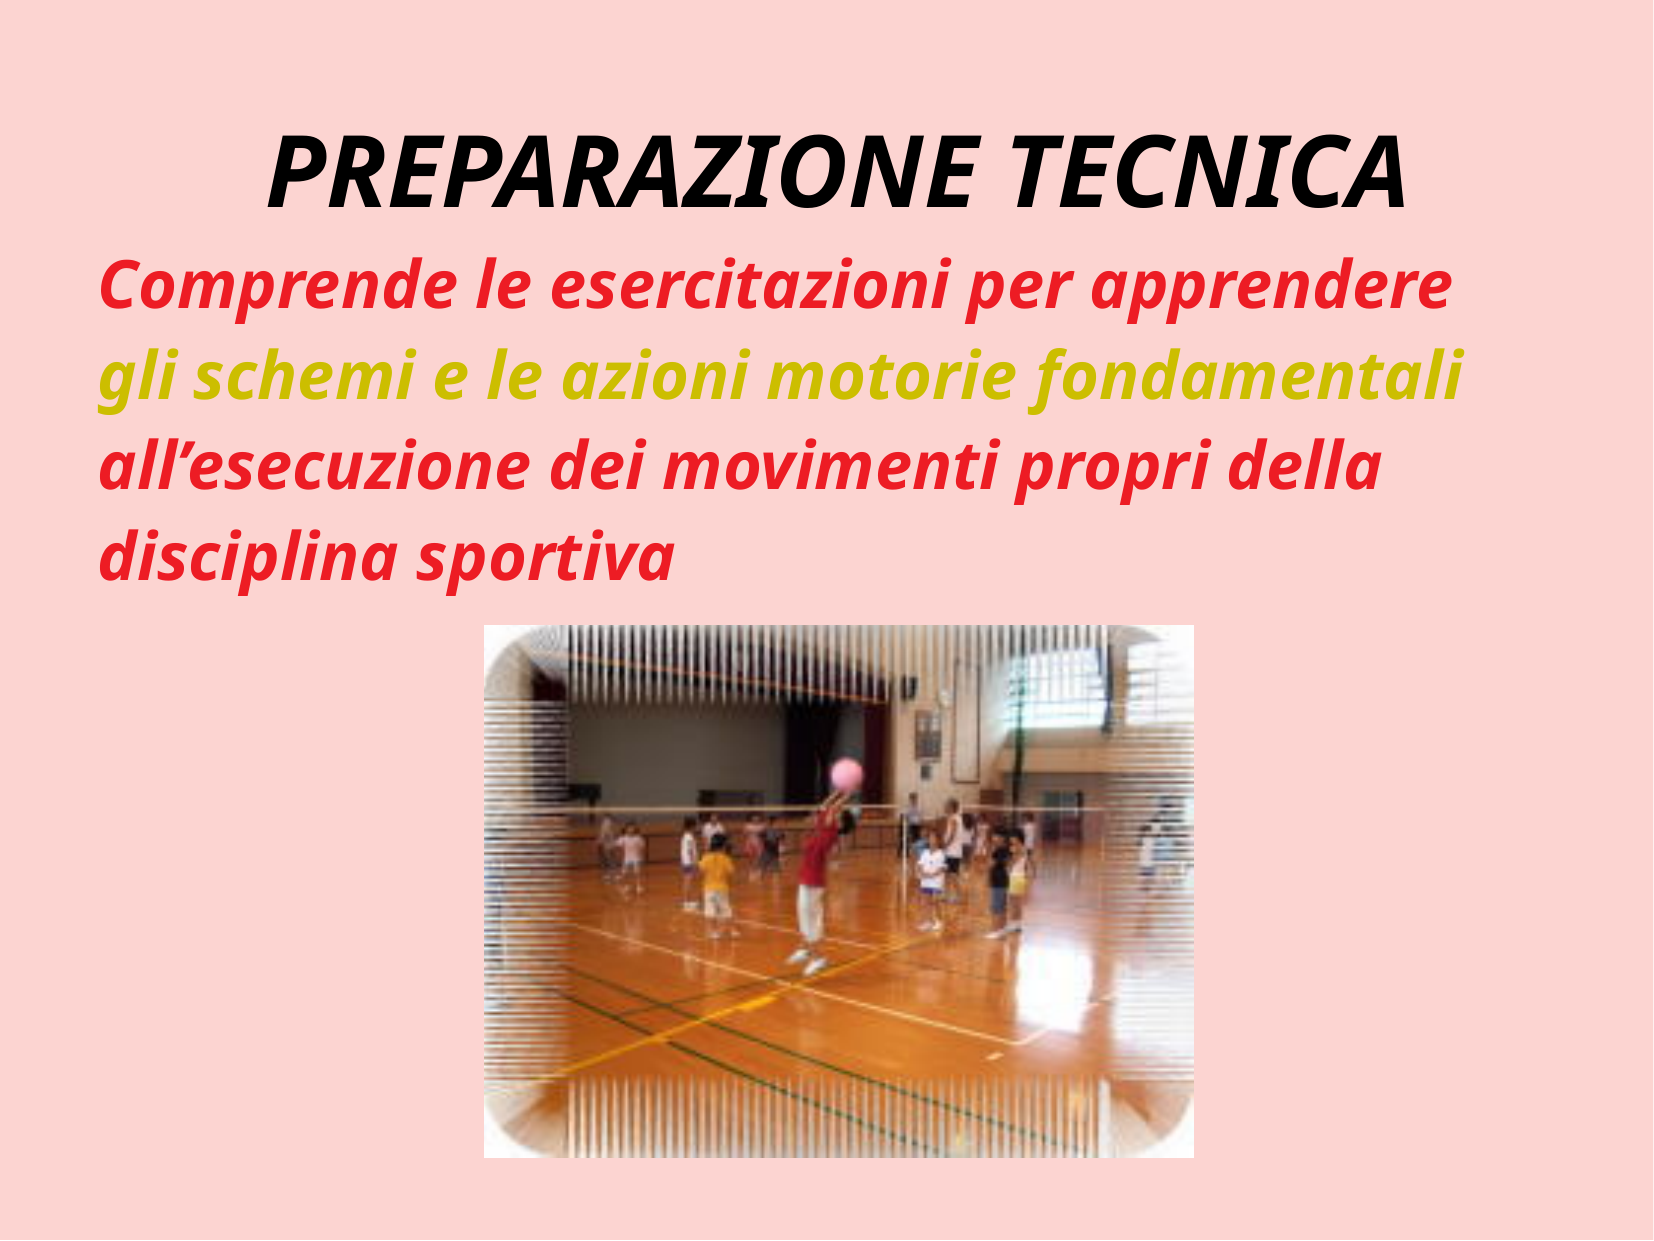

PREPARAZIONE TECNICA
Comprende le esercitazioni per apprendere
gli schemi e le azioni motorie fondamentali all’esecuzione dei movimenti propri della disciplina sportiva